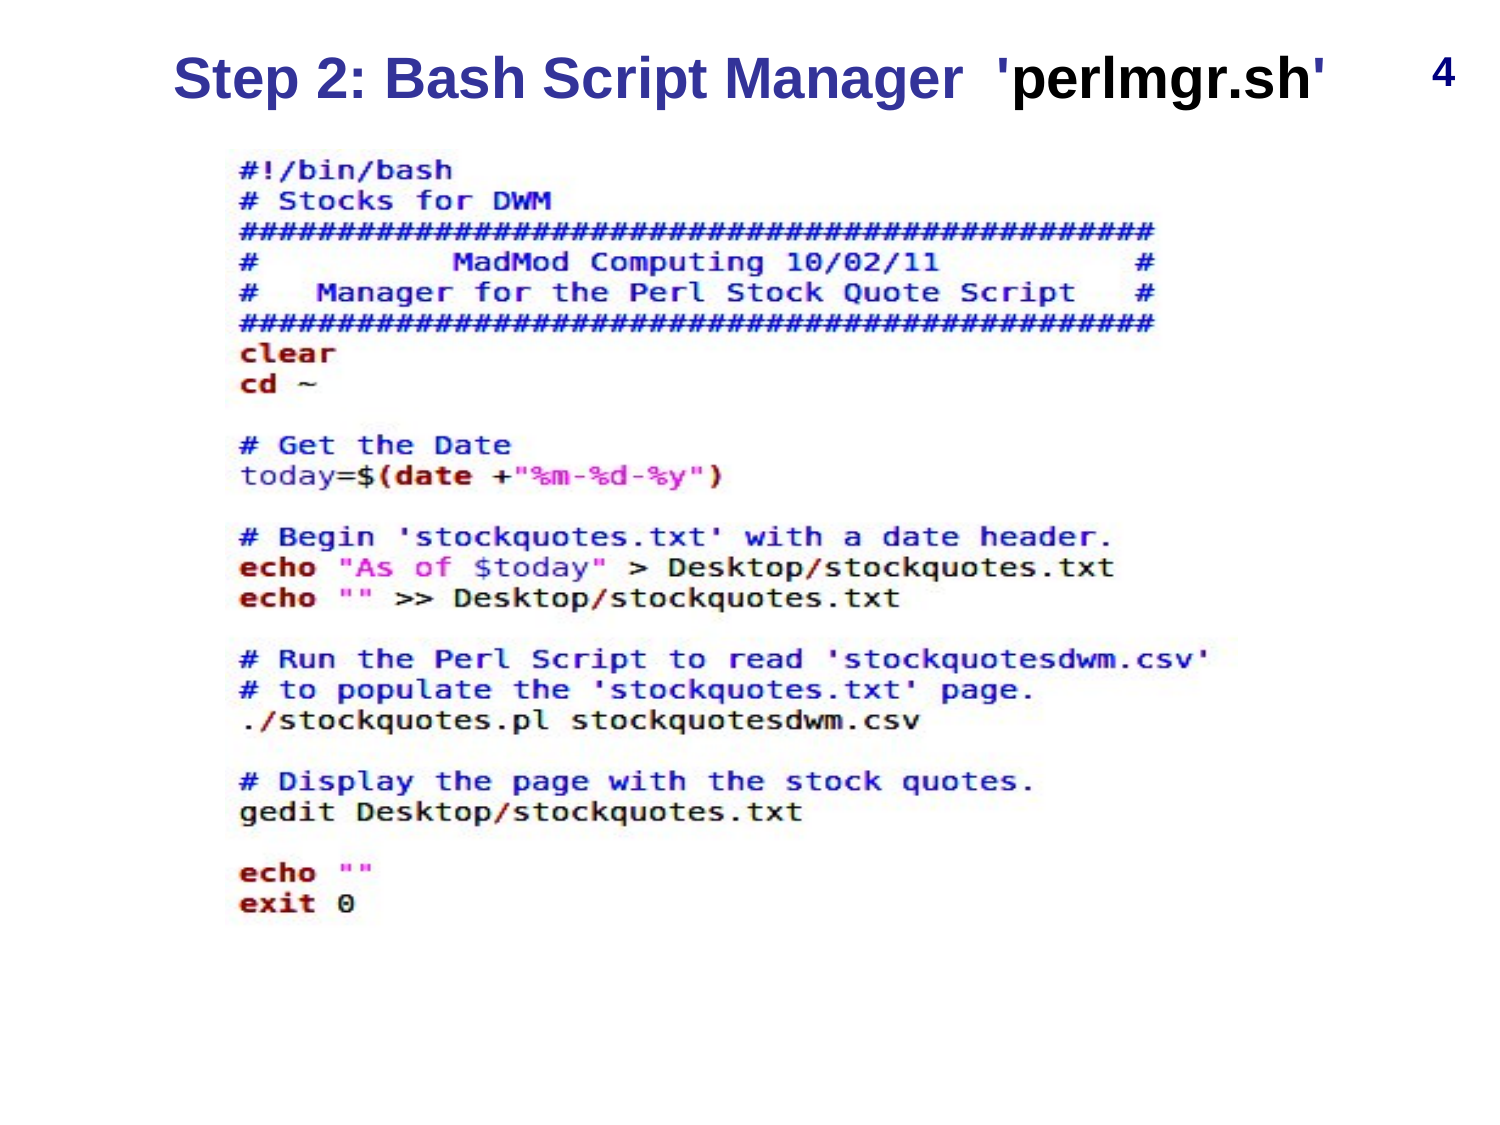

4
# Step 2: Bash Script Manager 'perlmgr.sh'